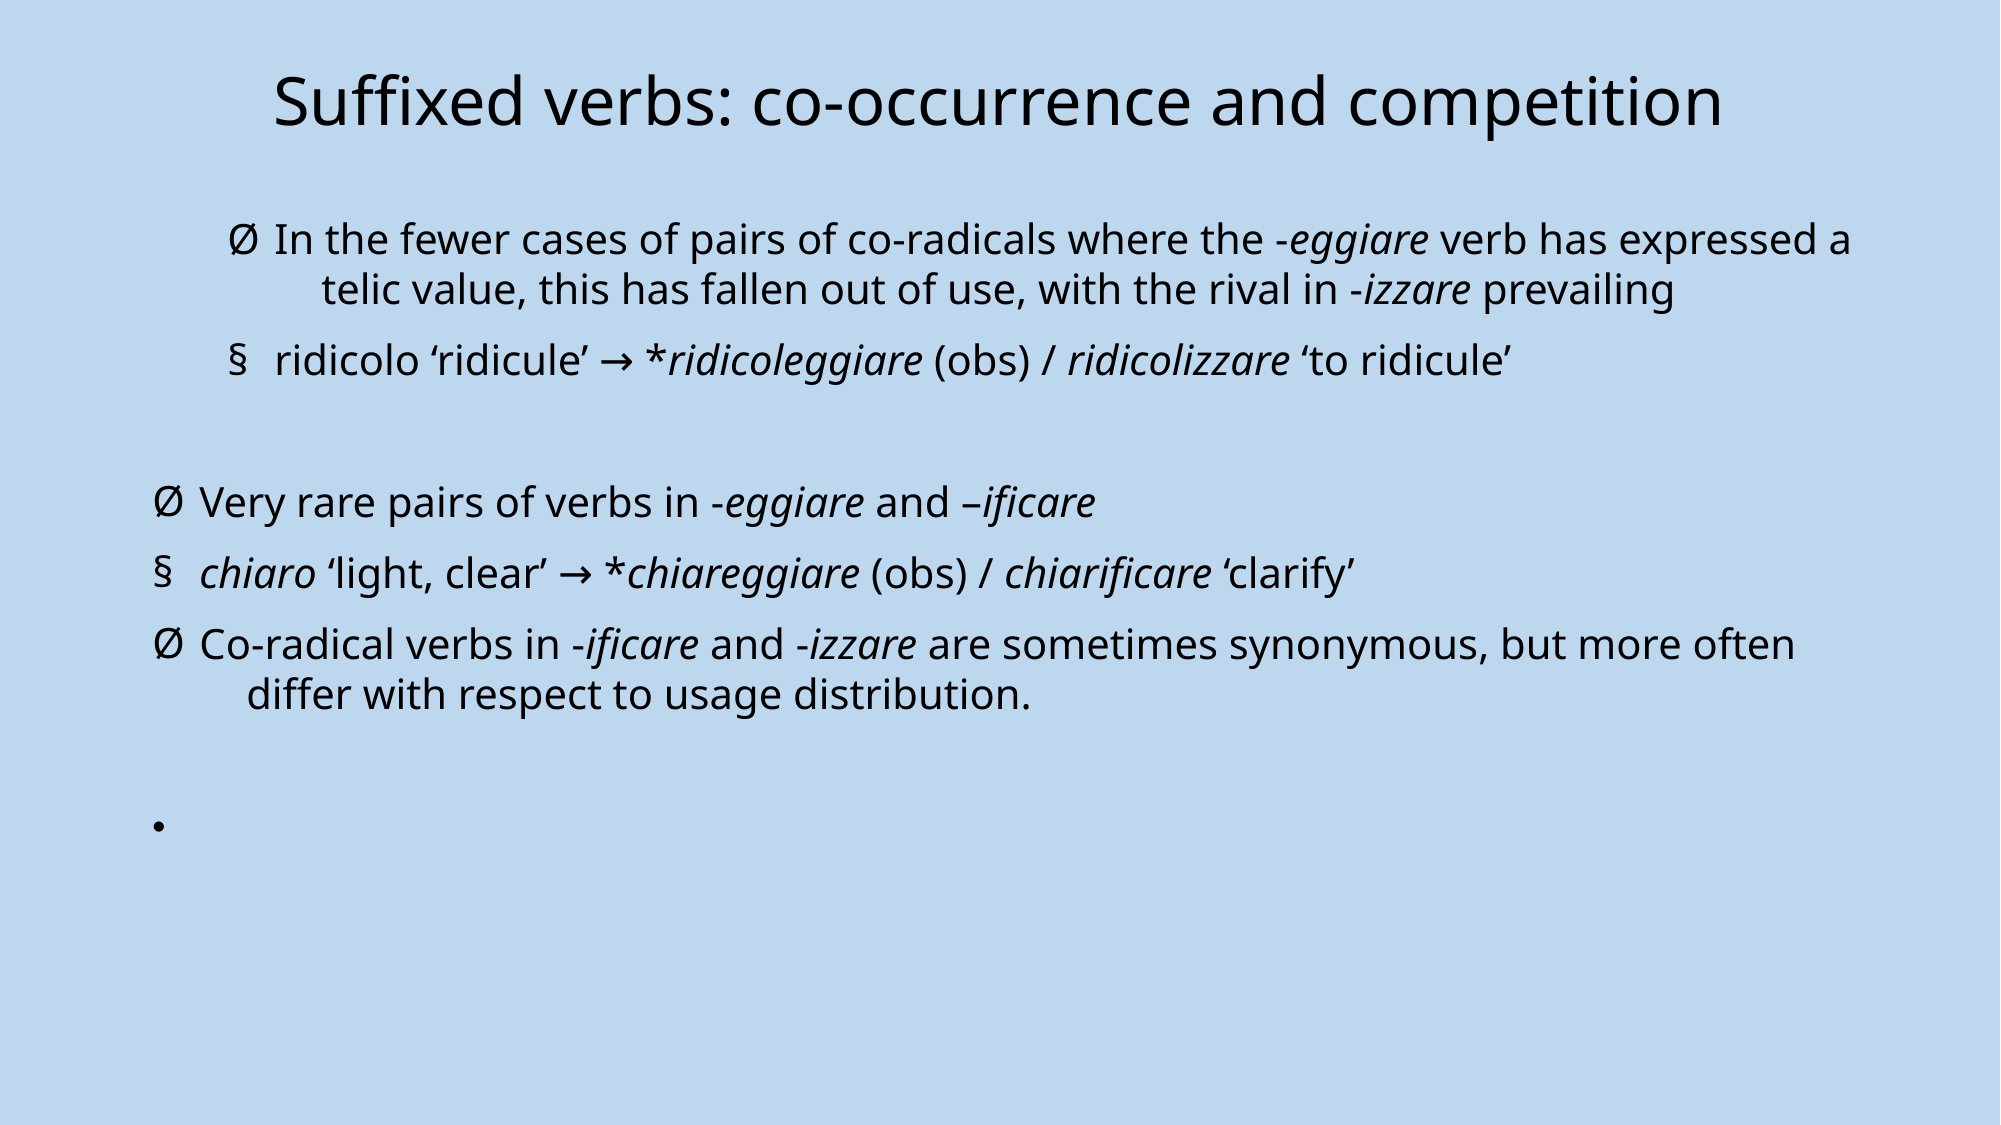

Suffixed verbs: co-occurrence and competition
In the fewer cases of pairs of co-radicals where the -eggiare verb has expressed a telic value, this has fallen out of use, with the rival in -izzare prevailing
ridicolo ‘ridicule’ → *ridicoleggiare (obs) / ridicolizzare ‘to ridicule’
Very rare pairs of verbs in -eggiare and –ificare
chiaro ‘light, clear’ → *chiareggiare (obs) / chiarificare ‘clarify’
Co-radical verbs in -ificare and -izzare are sometimes synonymous, but more often differ with respect to usage distribution.